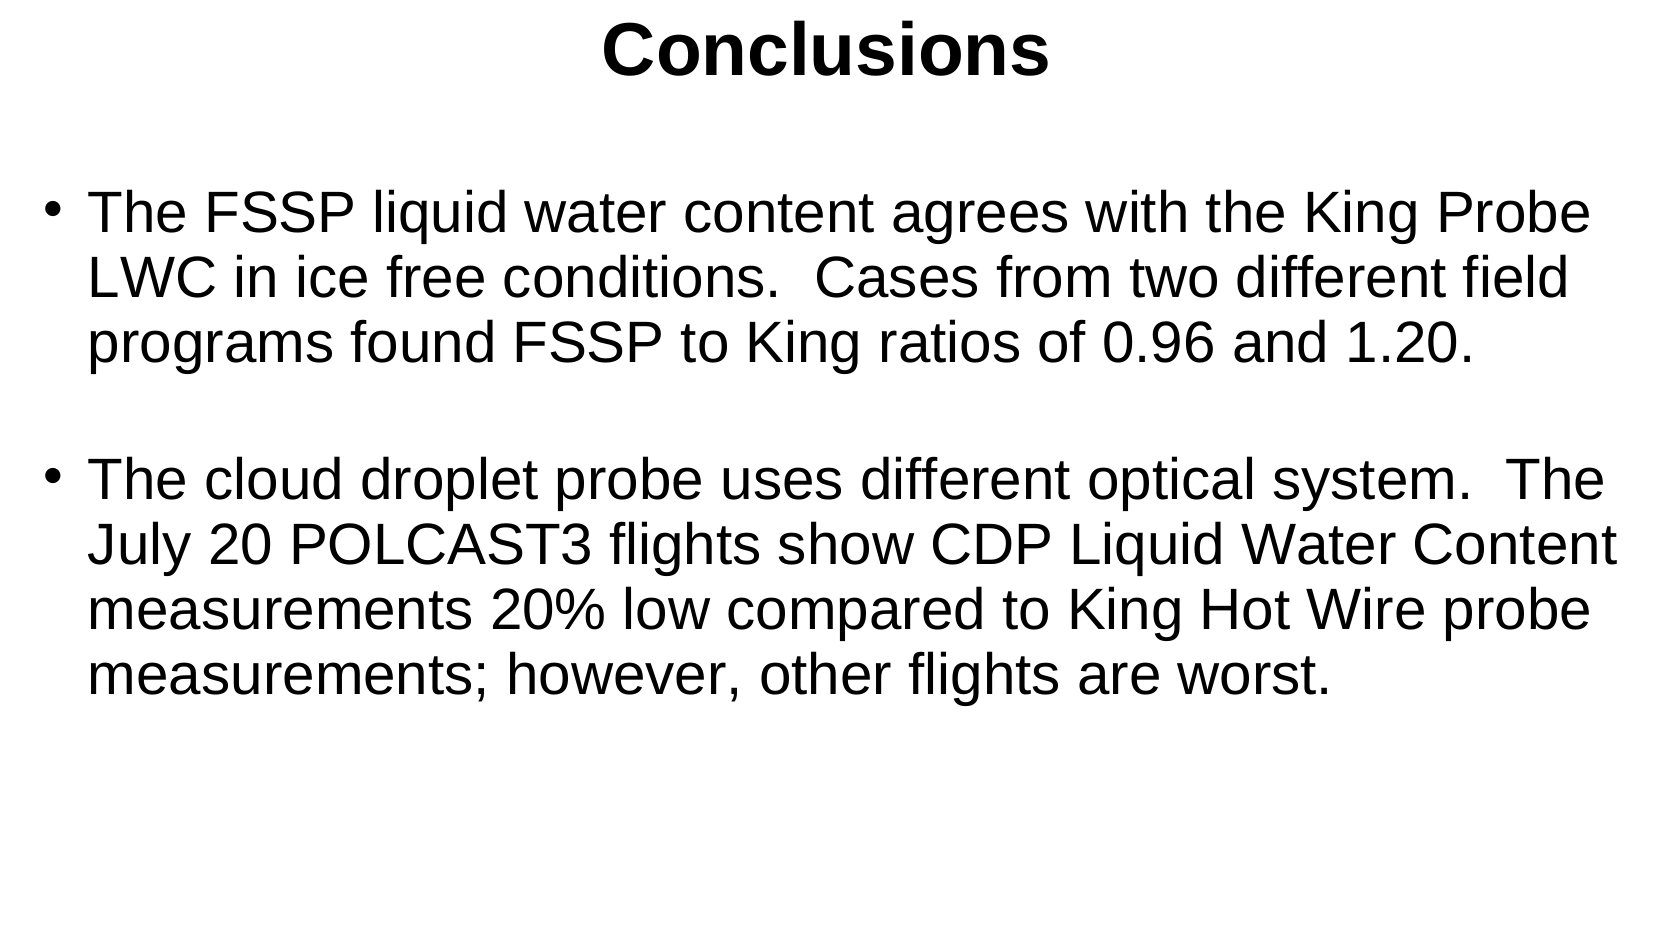

Conclusions
The FSSP liquid water content agrees with the King Probe LWC in ice free conditions. Cases from two different field programs found FSSP to King ratios of 0.96 and 1.20.
The cloud droplet probe uses different optical system. The July 20 POLCAST3 flights show CDP Liquid Water Content measurements 20% low compared to King Hot Wire probe measurements; however, other flights are worst.